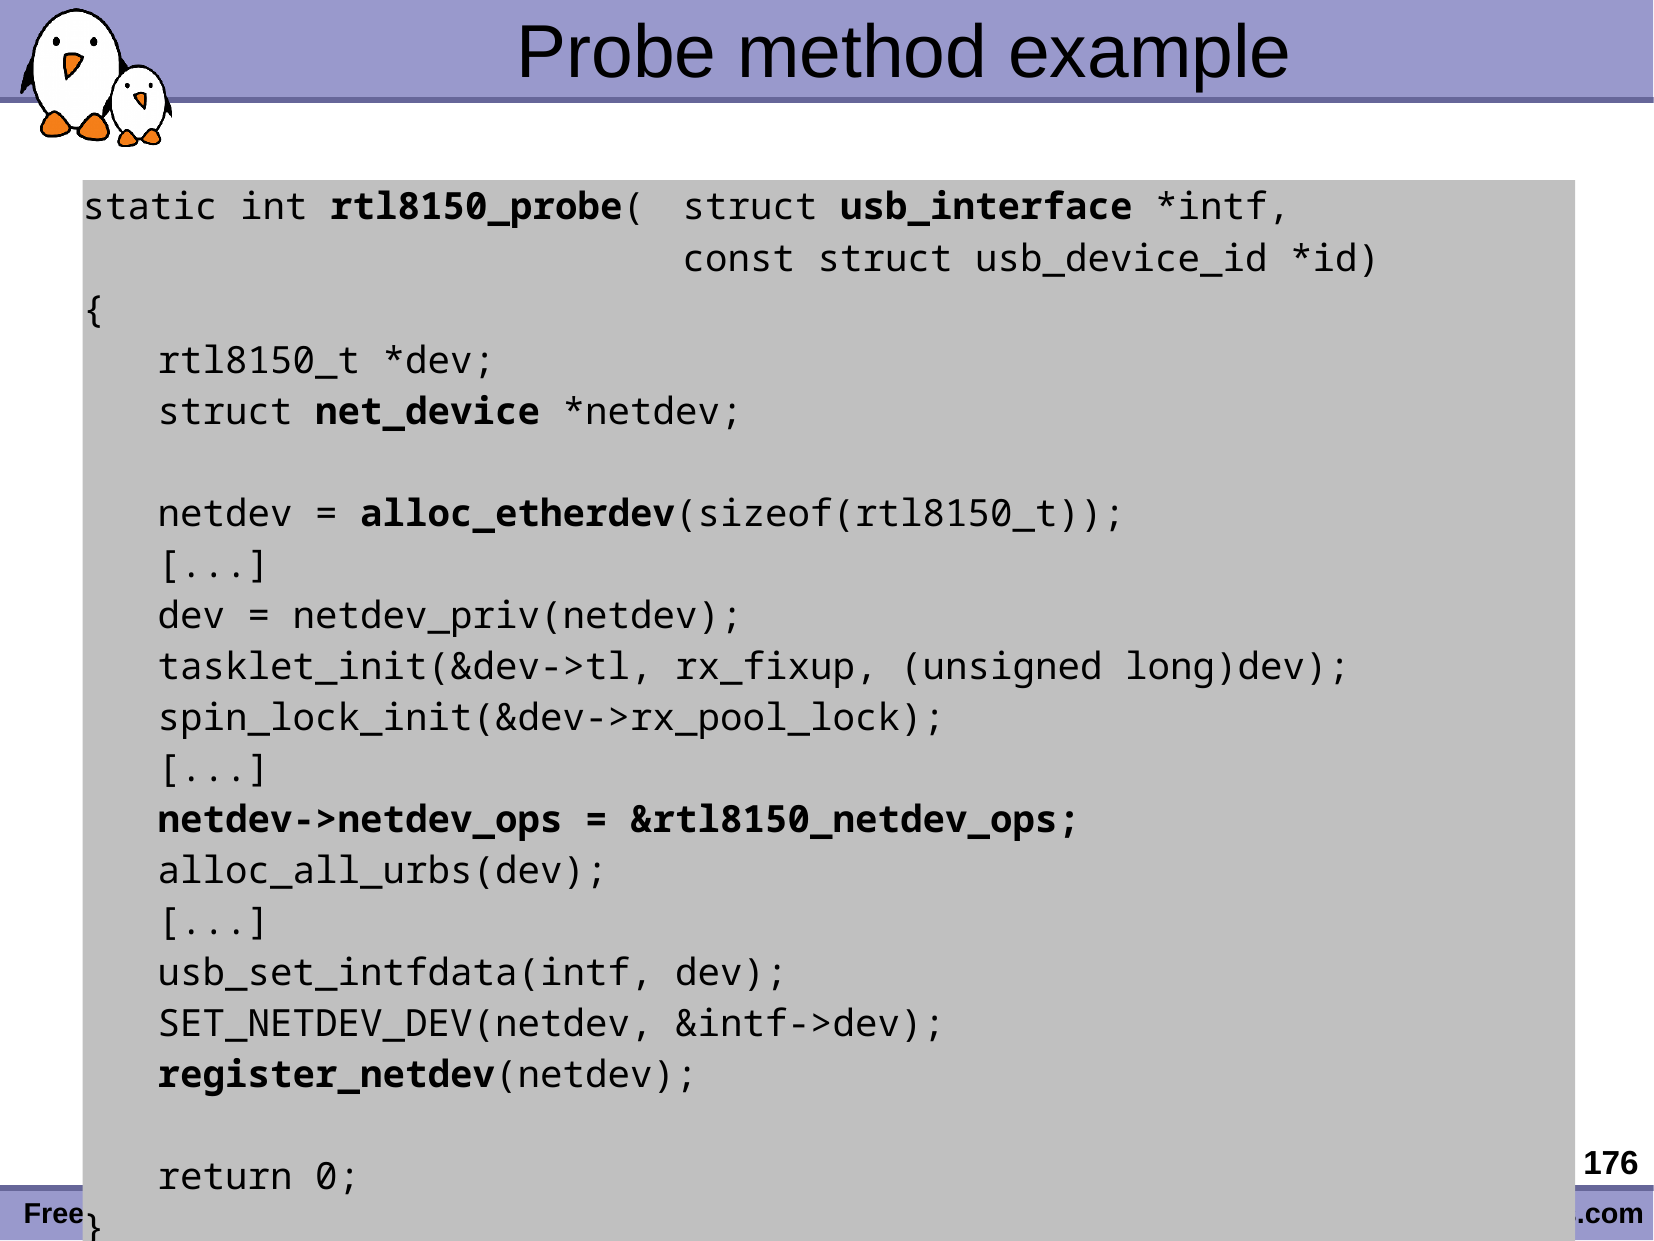

# Probe method example
static int rtl8150_probe(	struct usb_interface *intf,
								const struct usb_device_id *id)
{
	rtl8150_t *dev;
	struct net_device *netdev;
	netdev = alloc_etherdev(sizeof(rtl8150_t));
	[...]
	dev = netdev_priv(netdev);
	tasklet_init(&dev->tl, rx_fixup, (unsigned long)dev);
	spin_lock_init(&dev->rx_pool_lock);
	[...]
	netdev->netdev_ops = &rtl8150_netdev_ops;
	alloc_all_urbs(dev);
	[...]
	usb_set_intfdata(intf, dev);
	SET_NETDEV_DEV(netdev, &intf->dev);
	register_netdev(netdev);
	return 0;
}